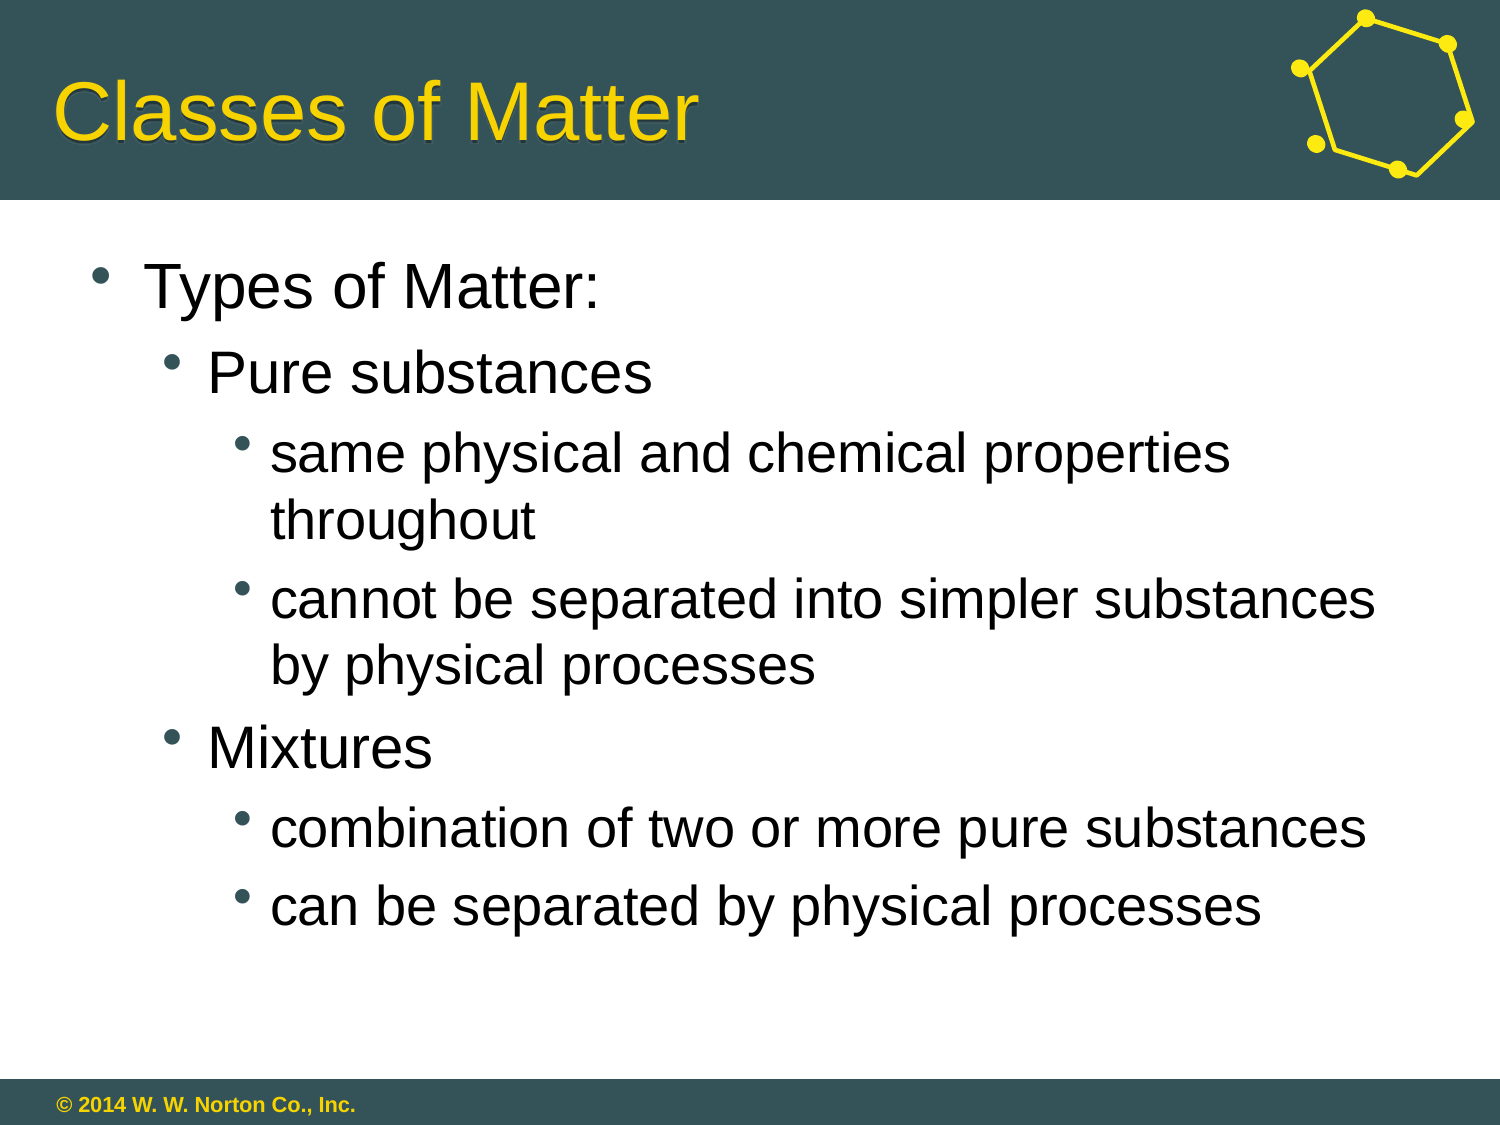

# Classes of Matter
Types of Matter:
Pure substances
same physical and chemical properties throughout
cannot be separated into simpler substances by physical processes
Mixtures
combination of two or more pure substances
can be separated by physical processes